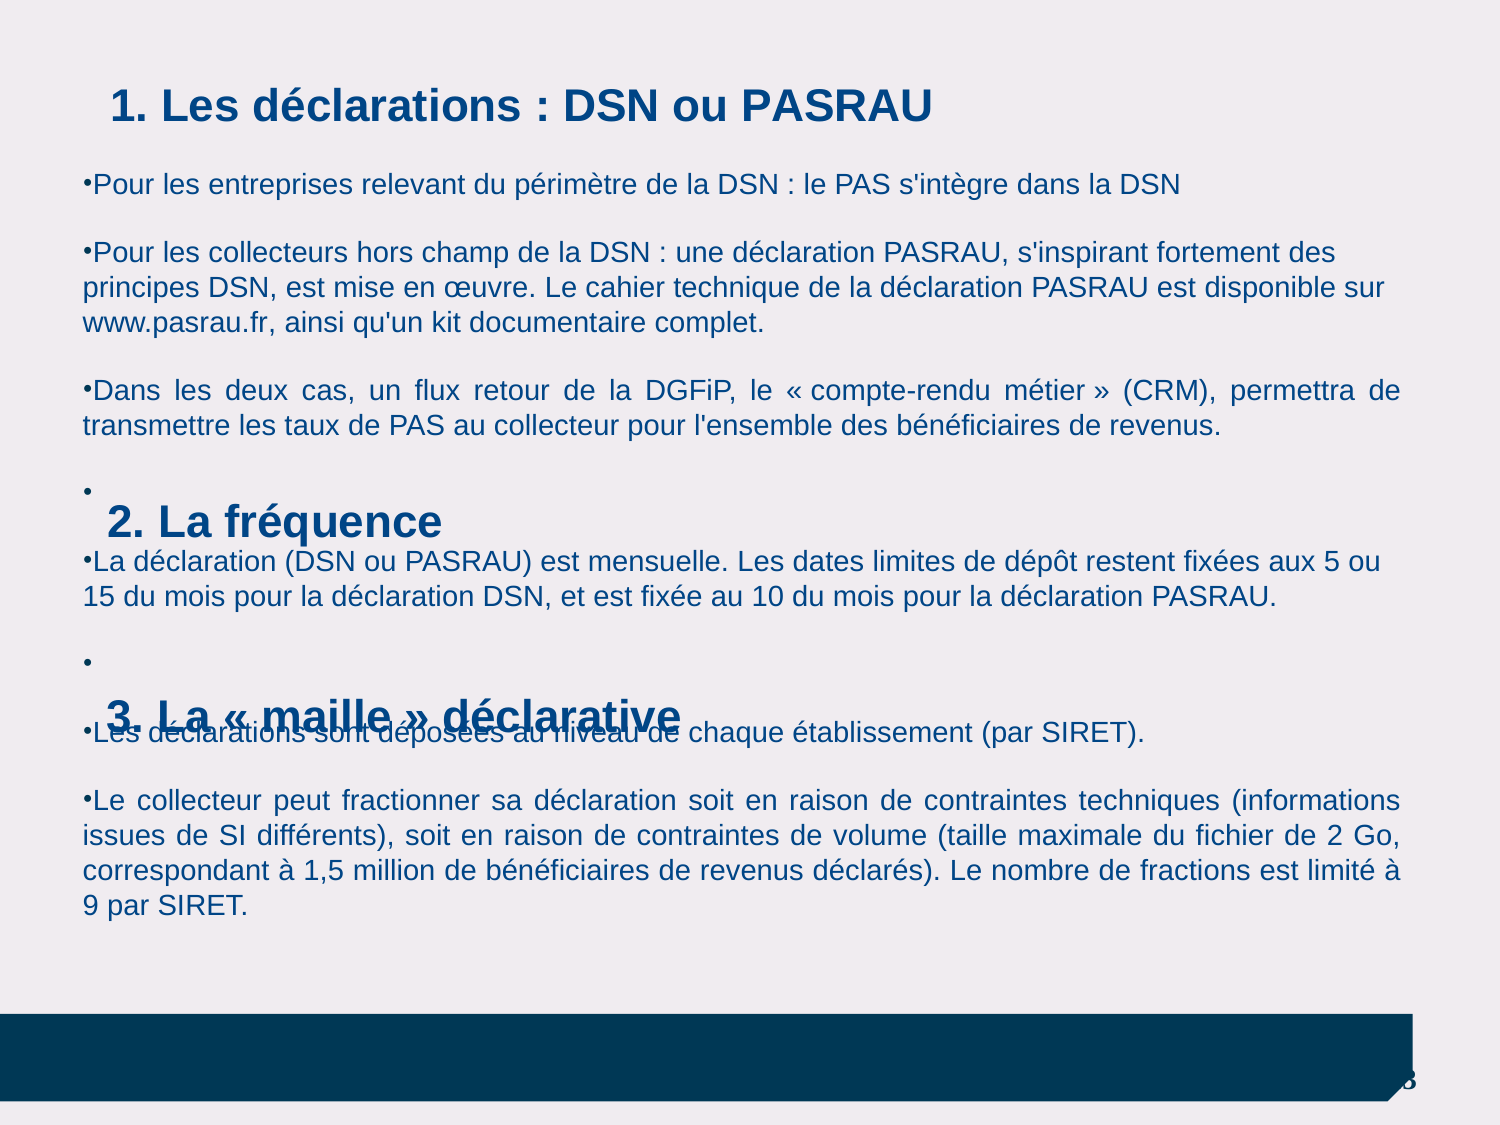

# 1. Les déclarations : DSN ou PASRAU
Pour les entreprises relevant du périmètre de la DSN : le PAS s'intègre dans la DSN
Pour les collecteurs hors champ de la DSN : une déclaration PASRAU, s'inspirant fortement des principes DSN, est mise en œuvre. Le cahier technique de la déclaration PASRAU est disponible sur www.pasrau.fr, ainsi qu'un kit documentaire complet.
Dans les deux cas, un flux retour de la DGFiP, le « compte-rendu métier » (CRM), permettra de transmettre les taux de PAS au collecteur pour l'ensemble des bénéficiaires de revenus.
La déclaration (DSN ou PASRAU) est mensuelle. Les dates limites de dépôt restent fixées aux 5 ou 15 du mois pour la déclaration DSN, et est fixée au 10 du mois pour la déclaration PASRAU.
Les déclarations sont déposées au niveau de chaque établissement (par SIRET).
Le collecteur peut fractionner sa déclaration soit en raison de contraintes techniques (informations issues de SI différents), soit en raison de contraintes de volume (taille maximale du fichier de 2 Go, correspondant à 1,5 million de bénéficiaires de revenus déclarés). Le nombre de fractions est limité à 9 par SIRET.
2. La fréquence
3. La « maille » déclarative